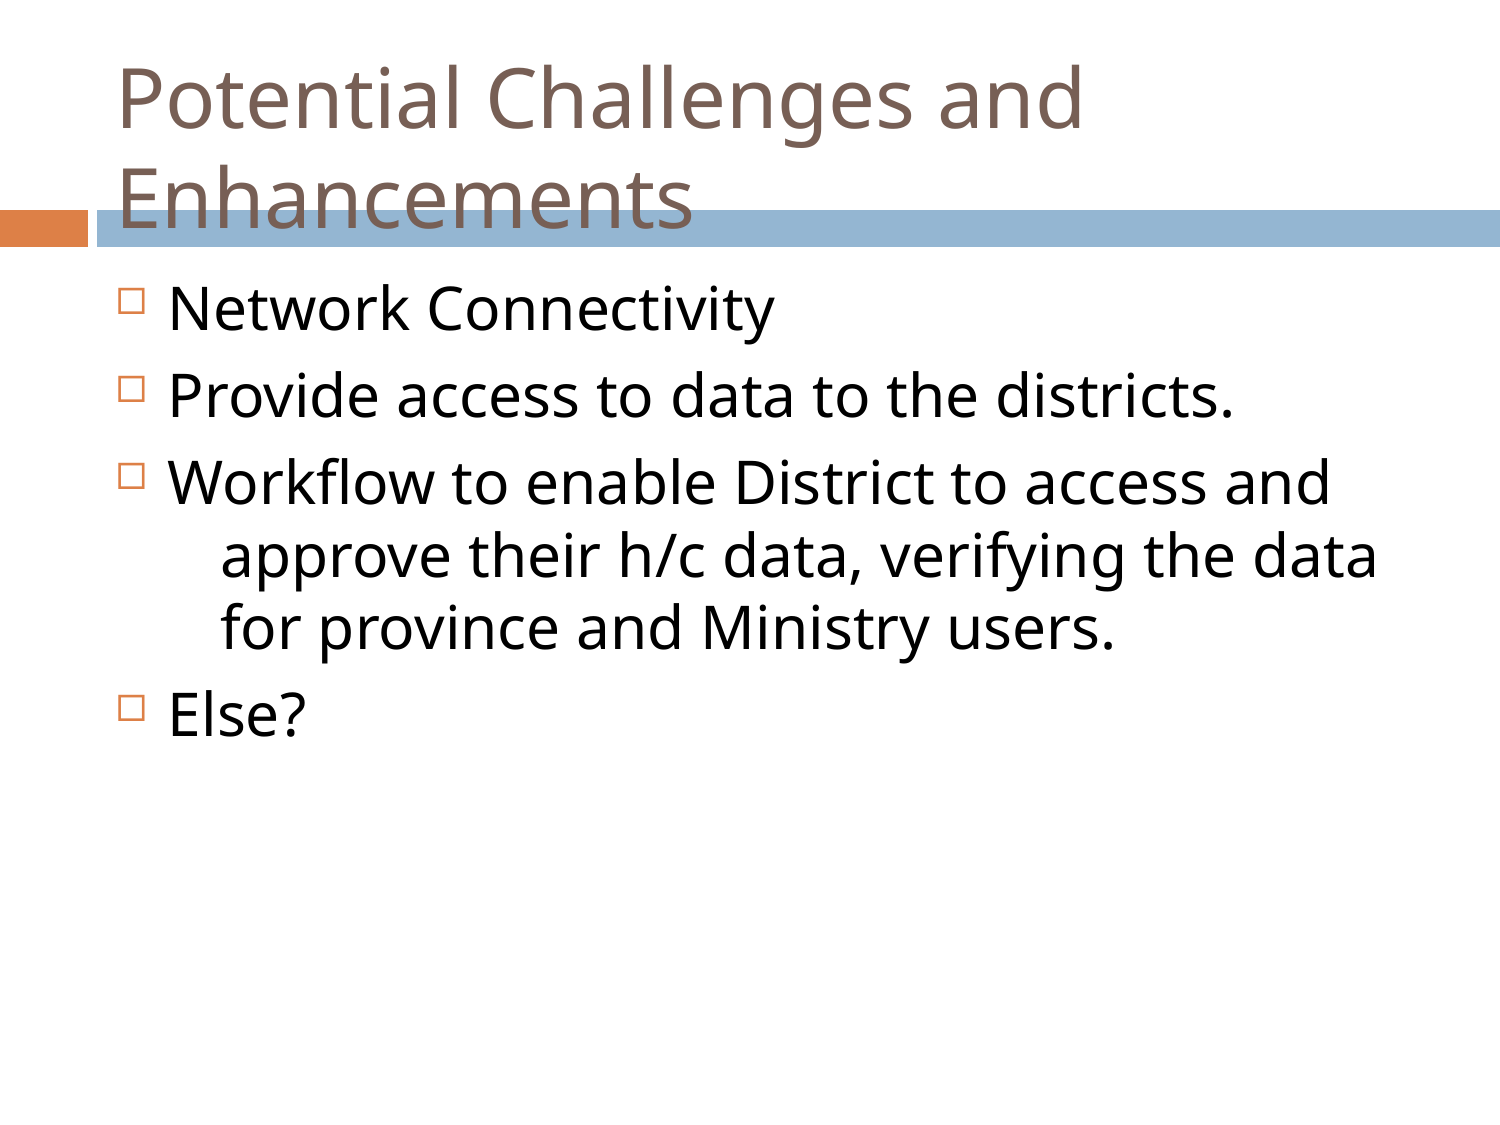

# Potential Challenges and Enhancements
Network Connectivity
Provide access to data to the districts.
Workflow to enable District to access and approve their h/c data, verifying the data for province and Ministry users.
Else?